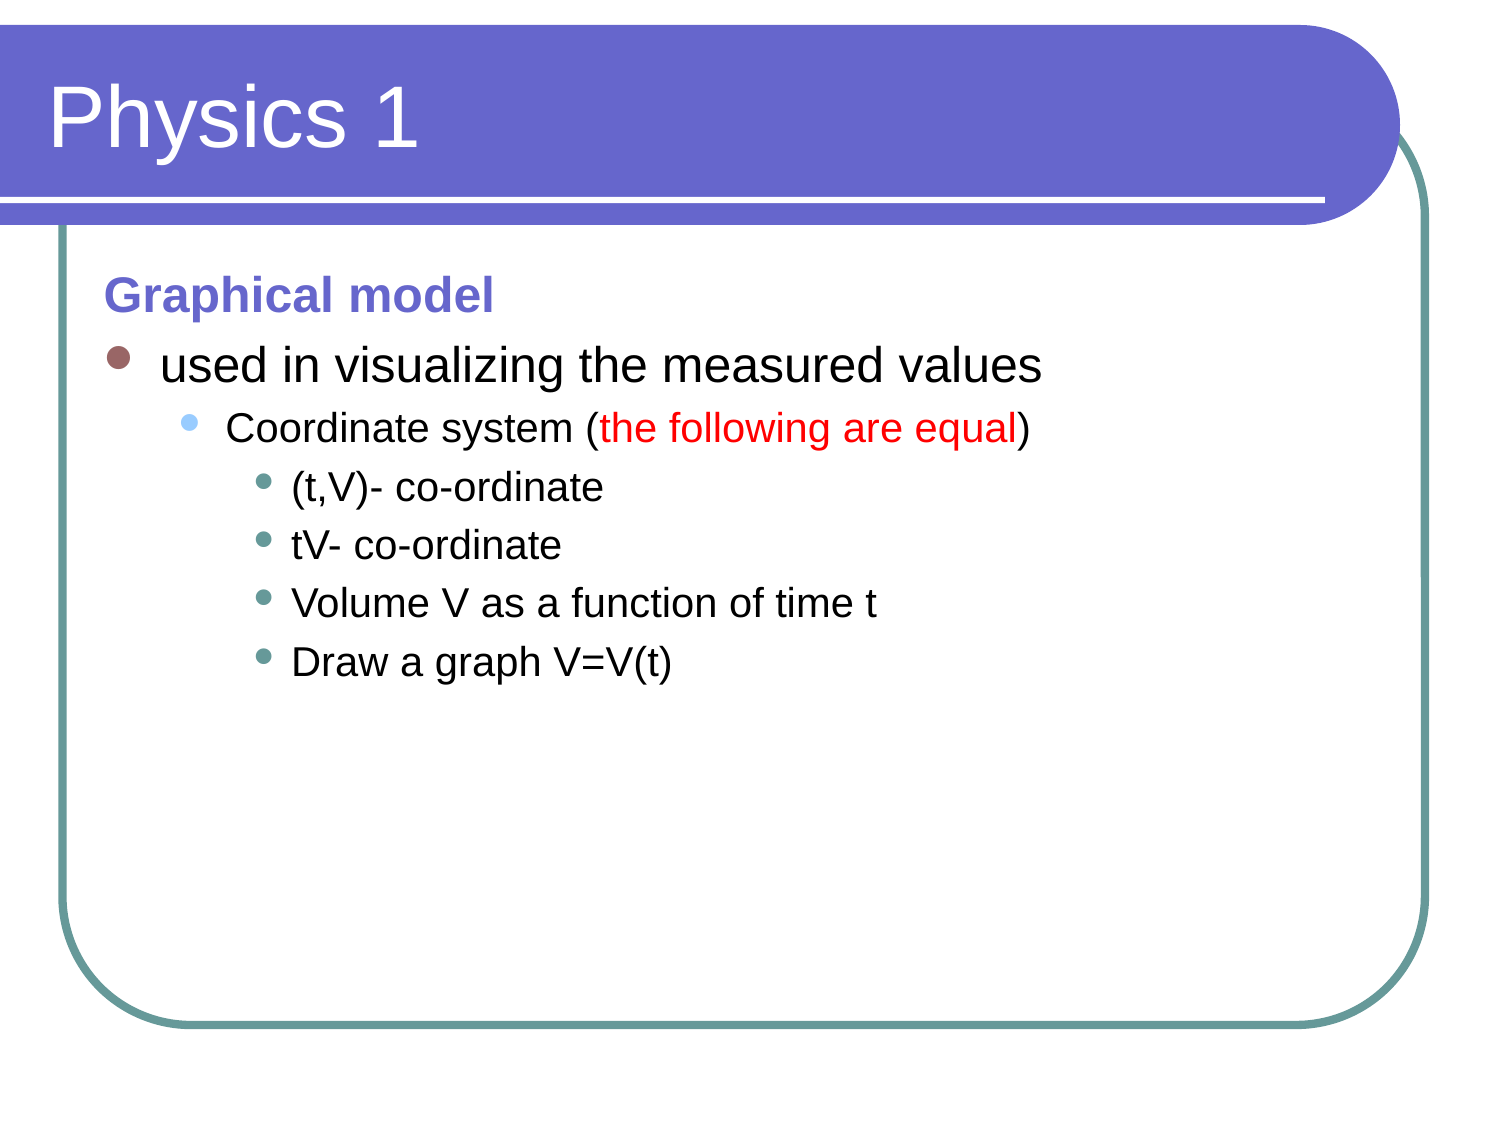

# Physics 1
Graphical model
used in visualizing the measured values
Coordinate system (the following are equal)
(t,V)- co-ordinate
tV- co-ordinate
Volume V as a function of time t
Draw a graph V=V(t)